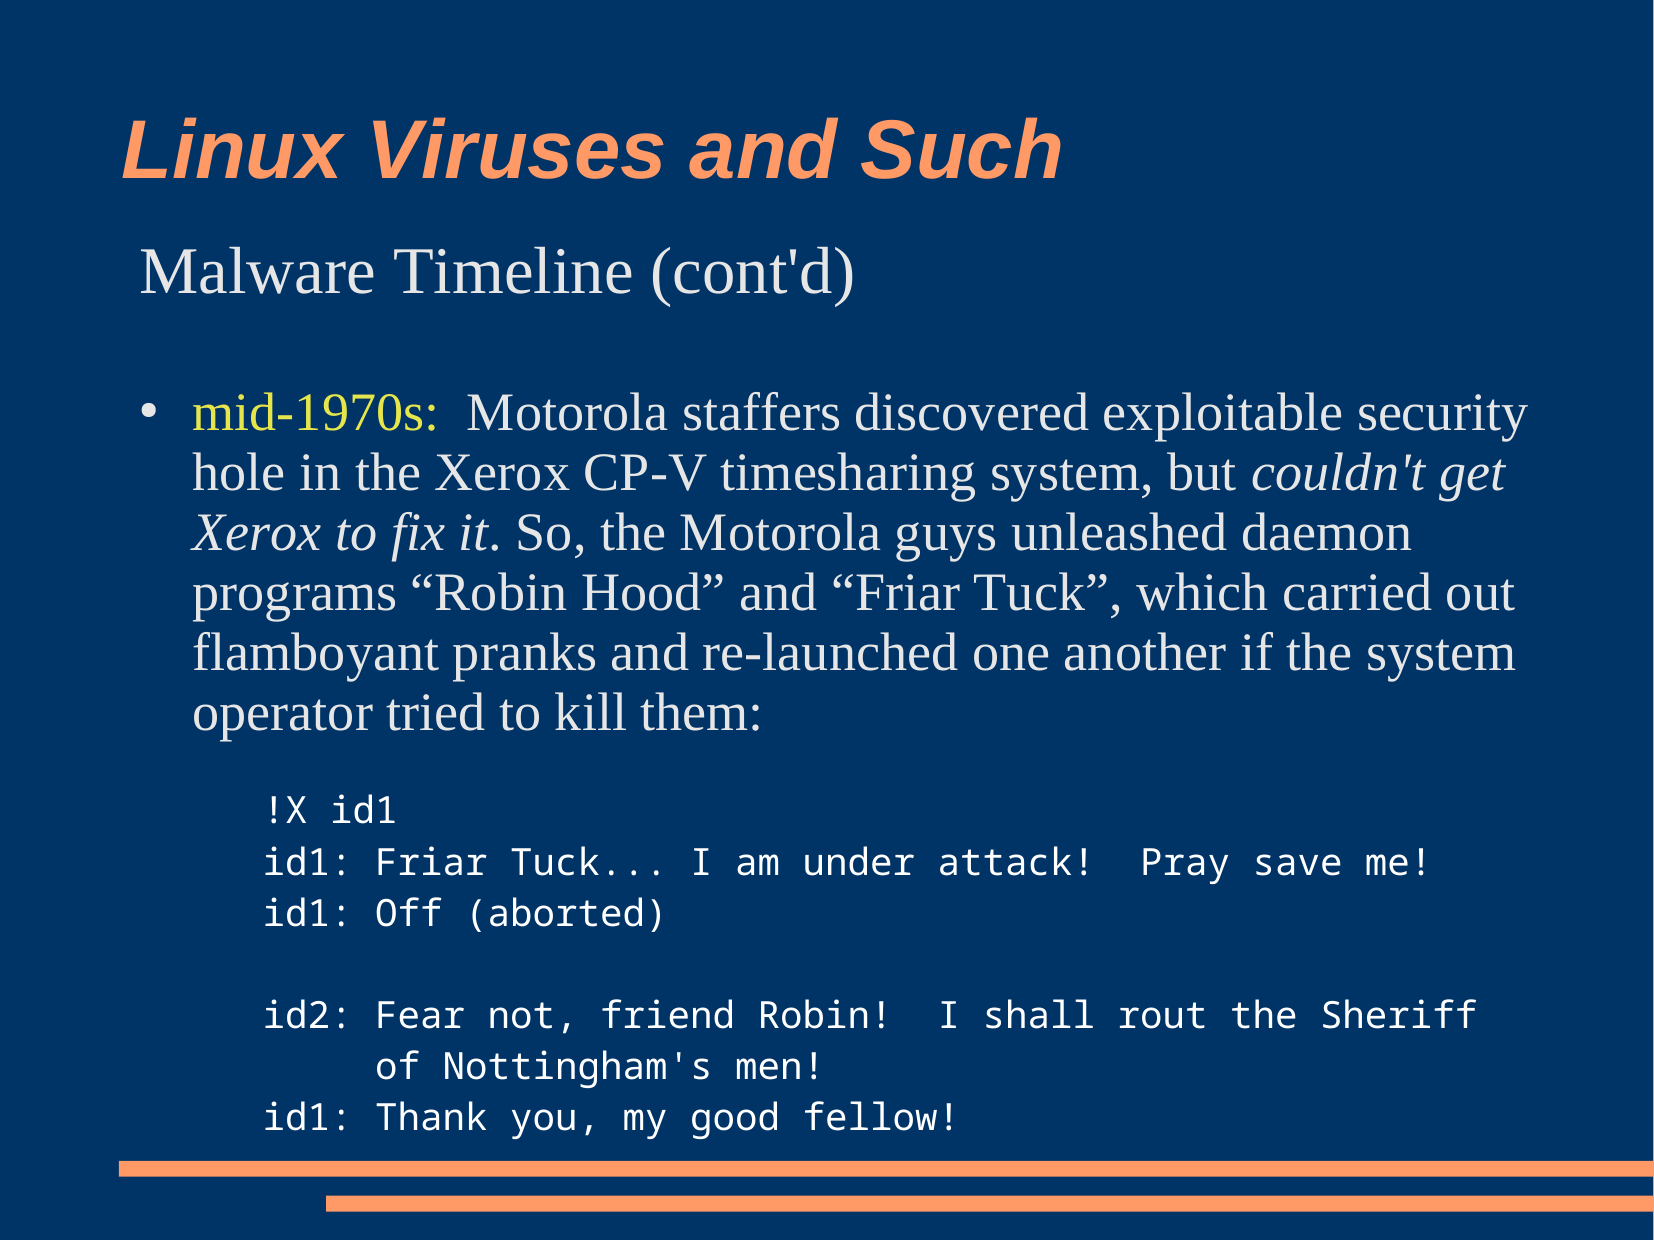

# Linux Viruses and Such
Malware Timeline (cont'd)
mid-1970s: Motorola staffers discovered exploitable security hole in the Xerox CP-V timesharing system, but couldn't get Xerox to fix it. So, the Motorola guys unleashed daemon programs “Robin Hood” and “Friar Tuck”, which carried out flamboyant pranks and re-launched one another if the system operator tried to kill them:
!X id1
id1: Friar Tuck... I am under attack! Pray save me!
id1: Off (aborted)
id2: Fear not, friend Robin! I shall rout the Sheriff
 of Nottingham's men!
id1: Thank you, my good fellow!